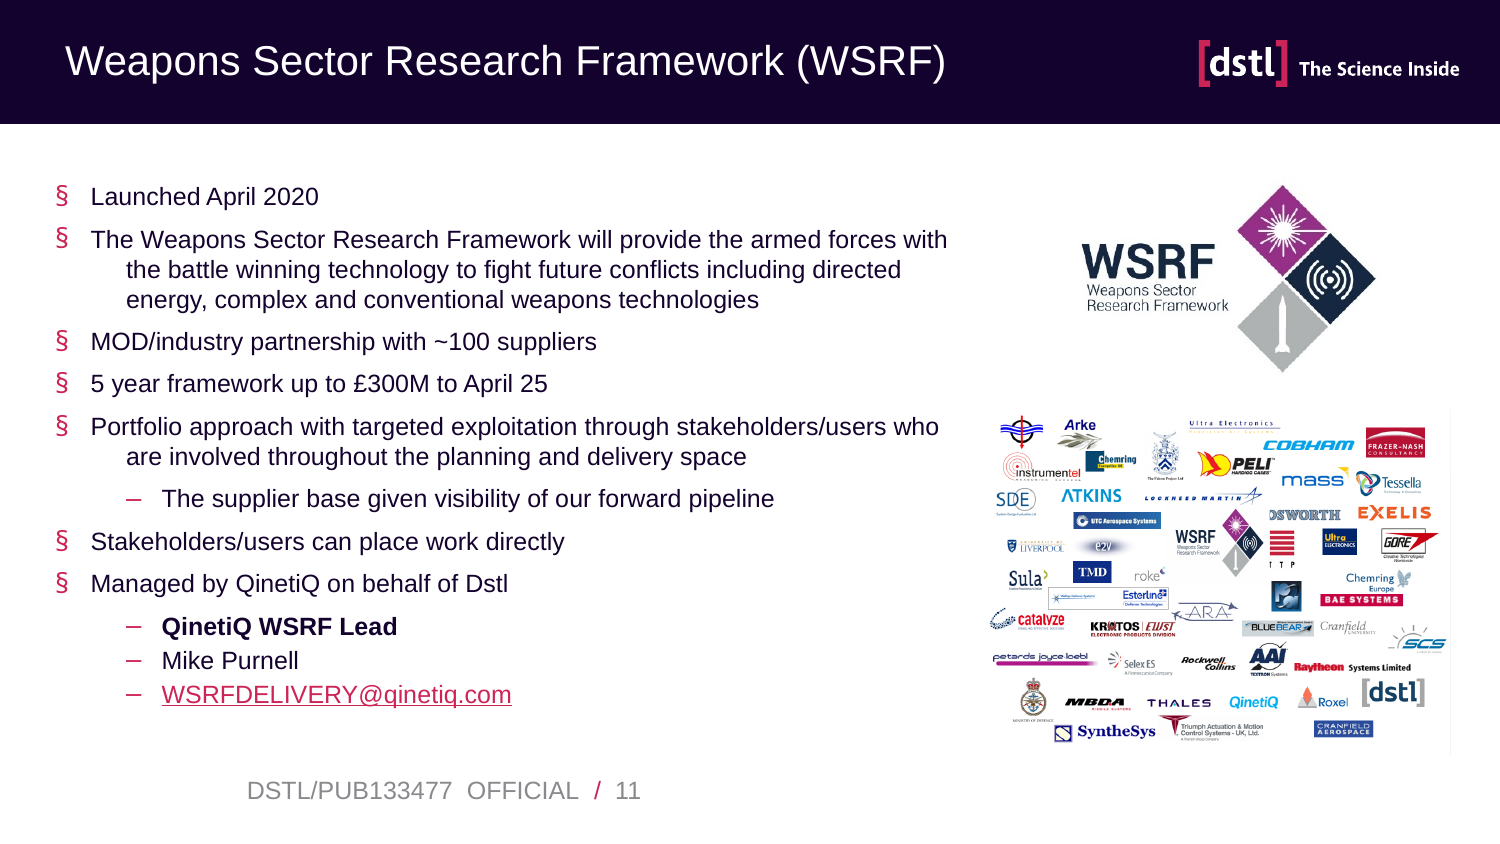

Weapons Sector Research Framework (WSRF)
# Launched April 2020
The Weapons Sector Research Framework will provide the armed forces with the battle winning technology to fight future conflicts including directed energy, complex and conventional weapons technologies
MOD/industry partnership with ~100 suppliers
5 year framework up to £300M to April 25
Portfolio approach with targeted exploitation through stakeholders/users who are involved throughout the planning and delivery space
The supplier base given visibility of our forward pipeline
Stakeholders/users can place work directly
Managed by QinetiQ on behalf of Dstl
QinetiQ WSRF Lead
Mike Purnell
WSRFDELIVERY@qinetiq.com
DSTL/PUB133477 OFFICIAL /